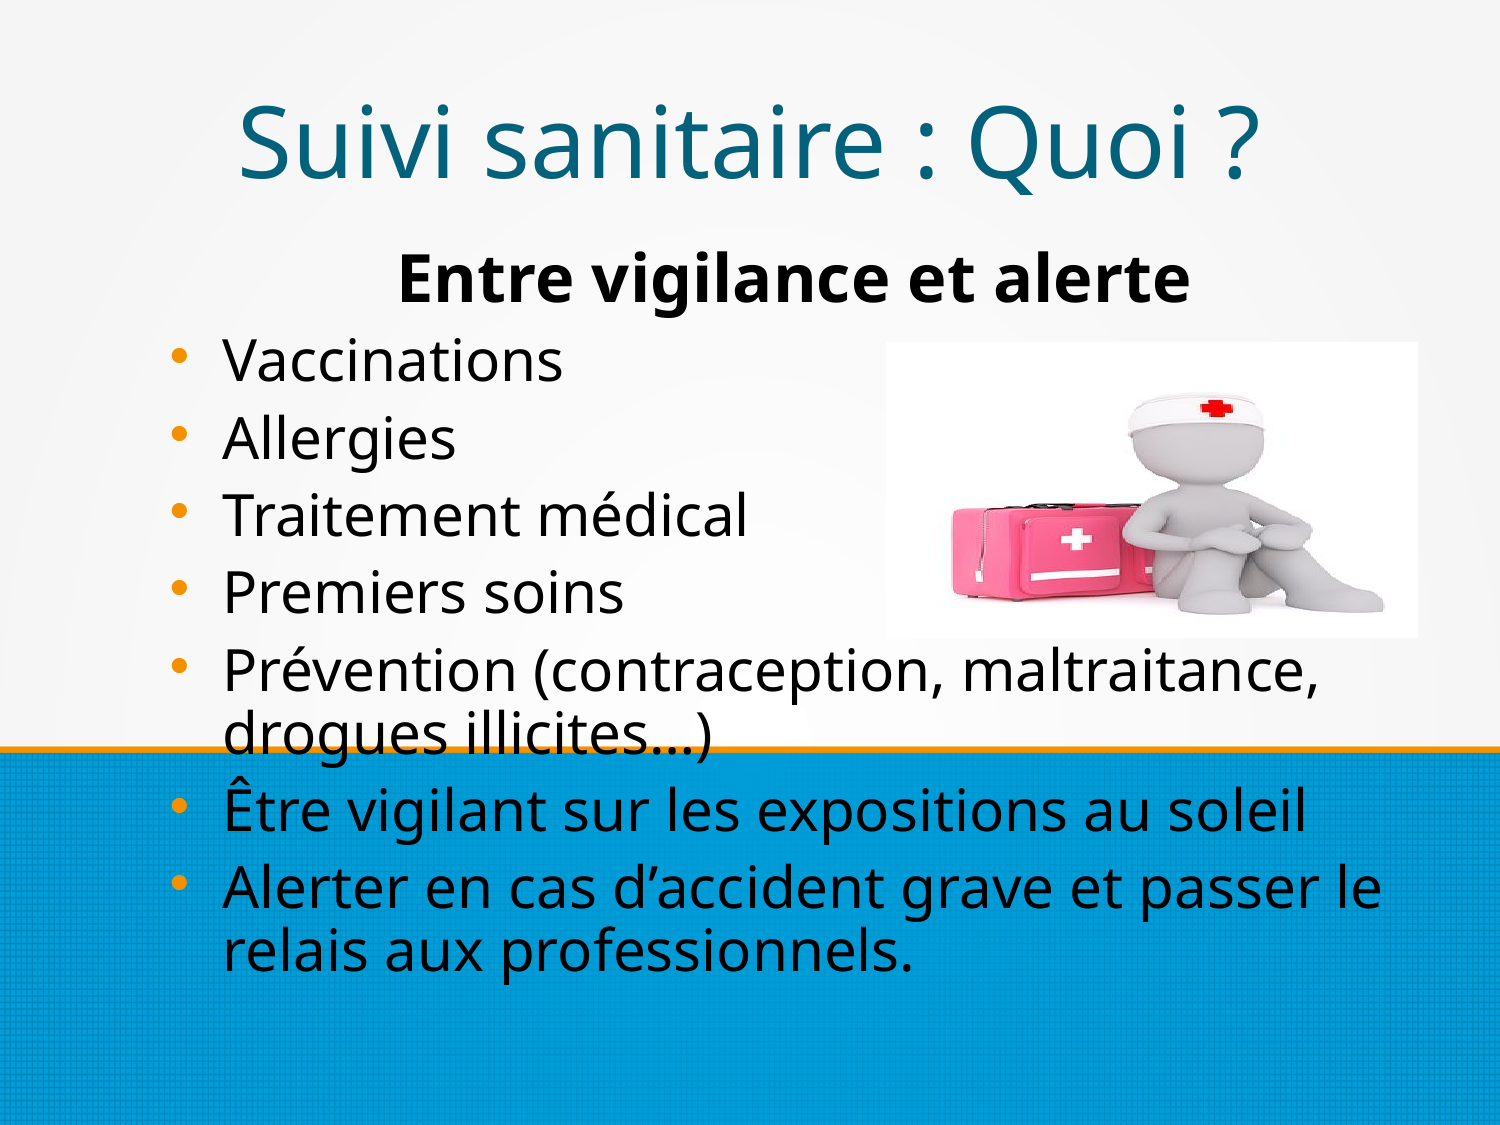

# Suivi sanitaire : Quoi ?
Entre vigilance et alerte
Vaccinations
Allergies
Traitement médical
Premiers soins
Prévention (contraception, maltraitance, drogues illicites…)
Être vigilant sur les expositions au soleil
Alerter en cas d’accident grave et passer le relais aux professionnels.